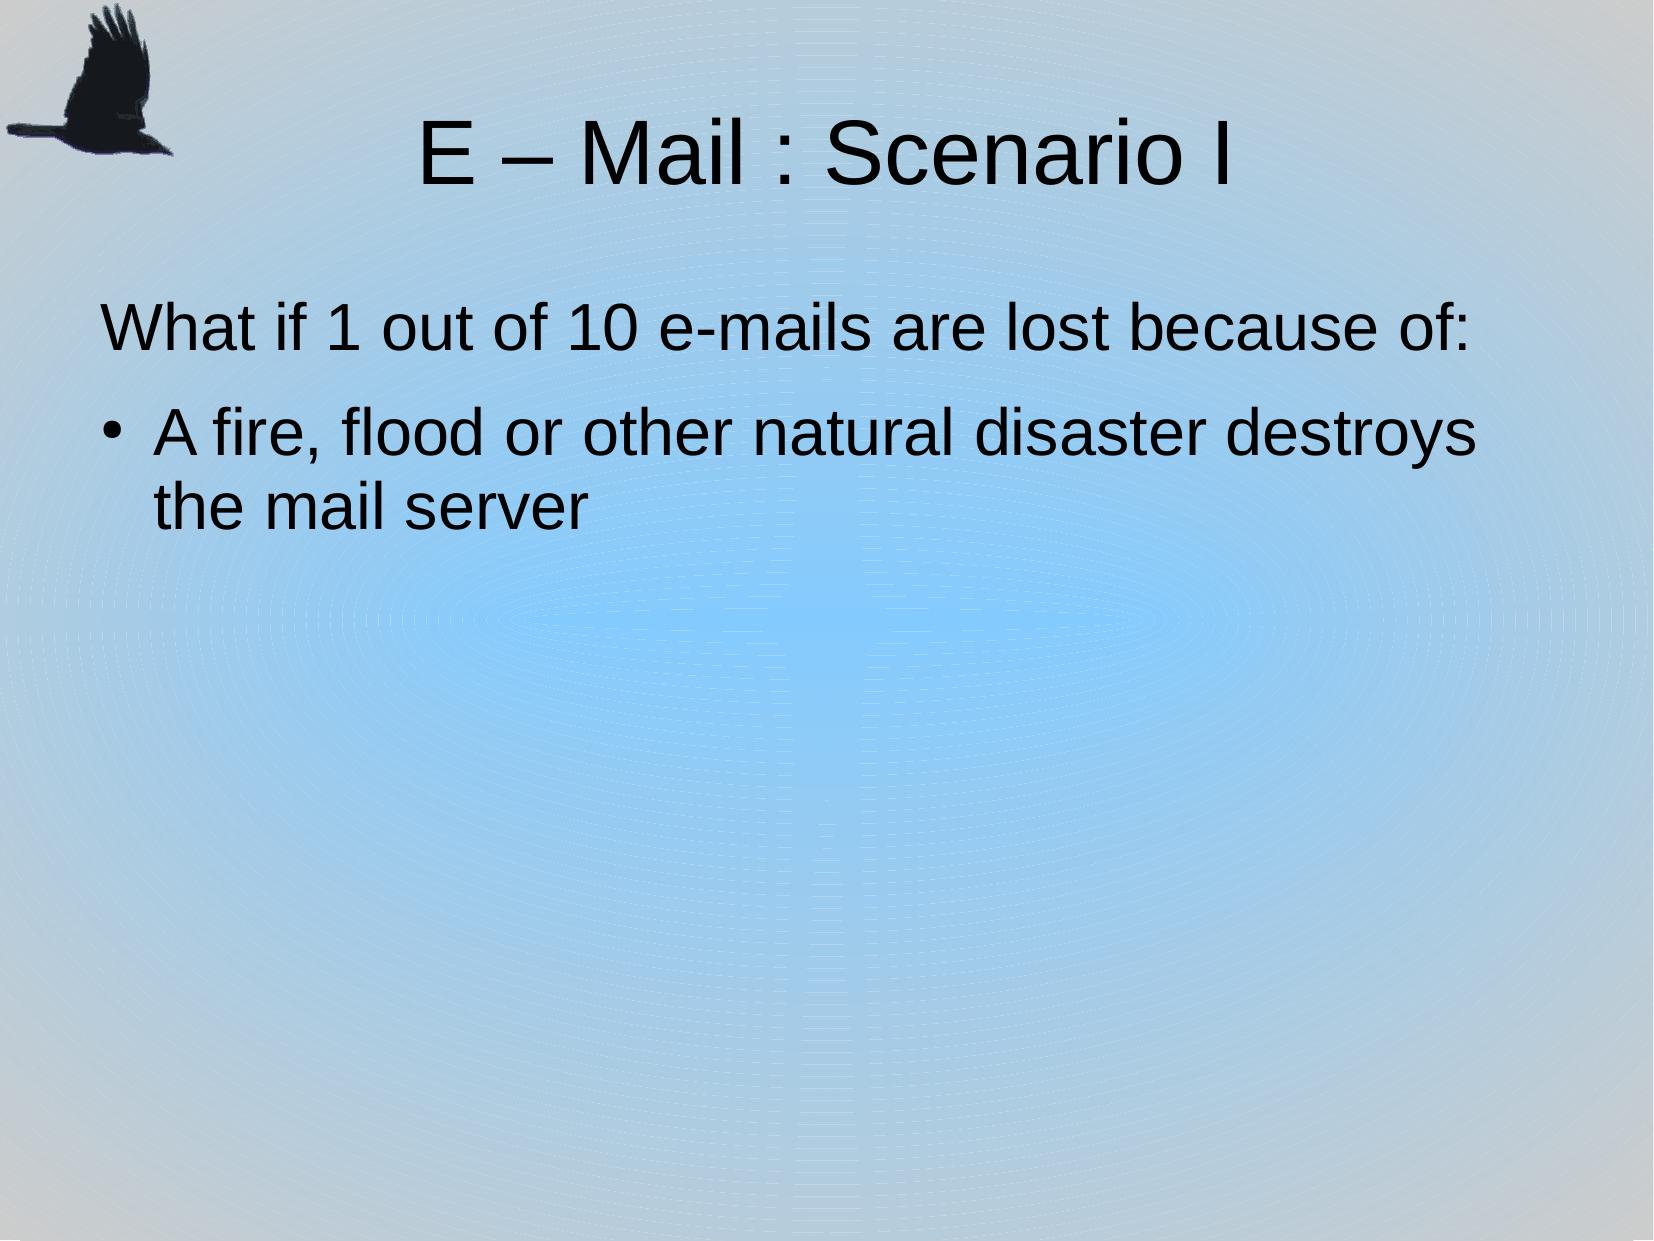

# E – Mail : Scenario I
What if 1 out of 10 e-mails are lost because of:
A fire, flood or other natural disaster destroys the mail server